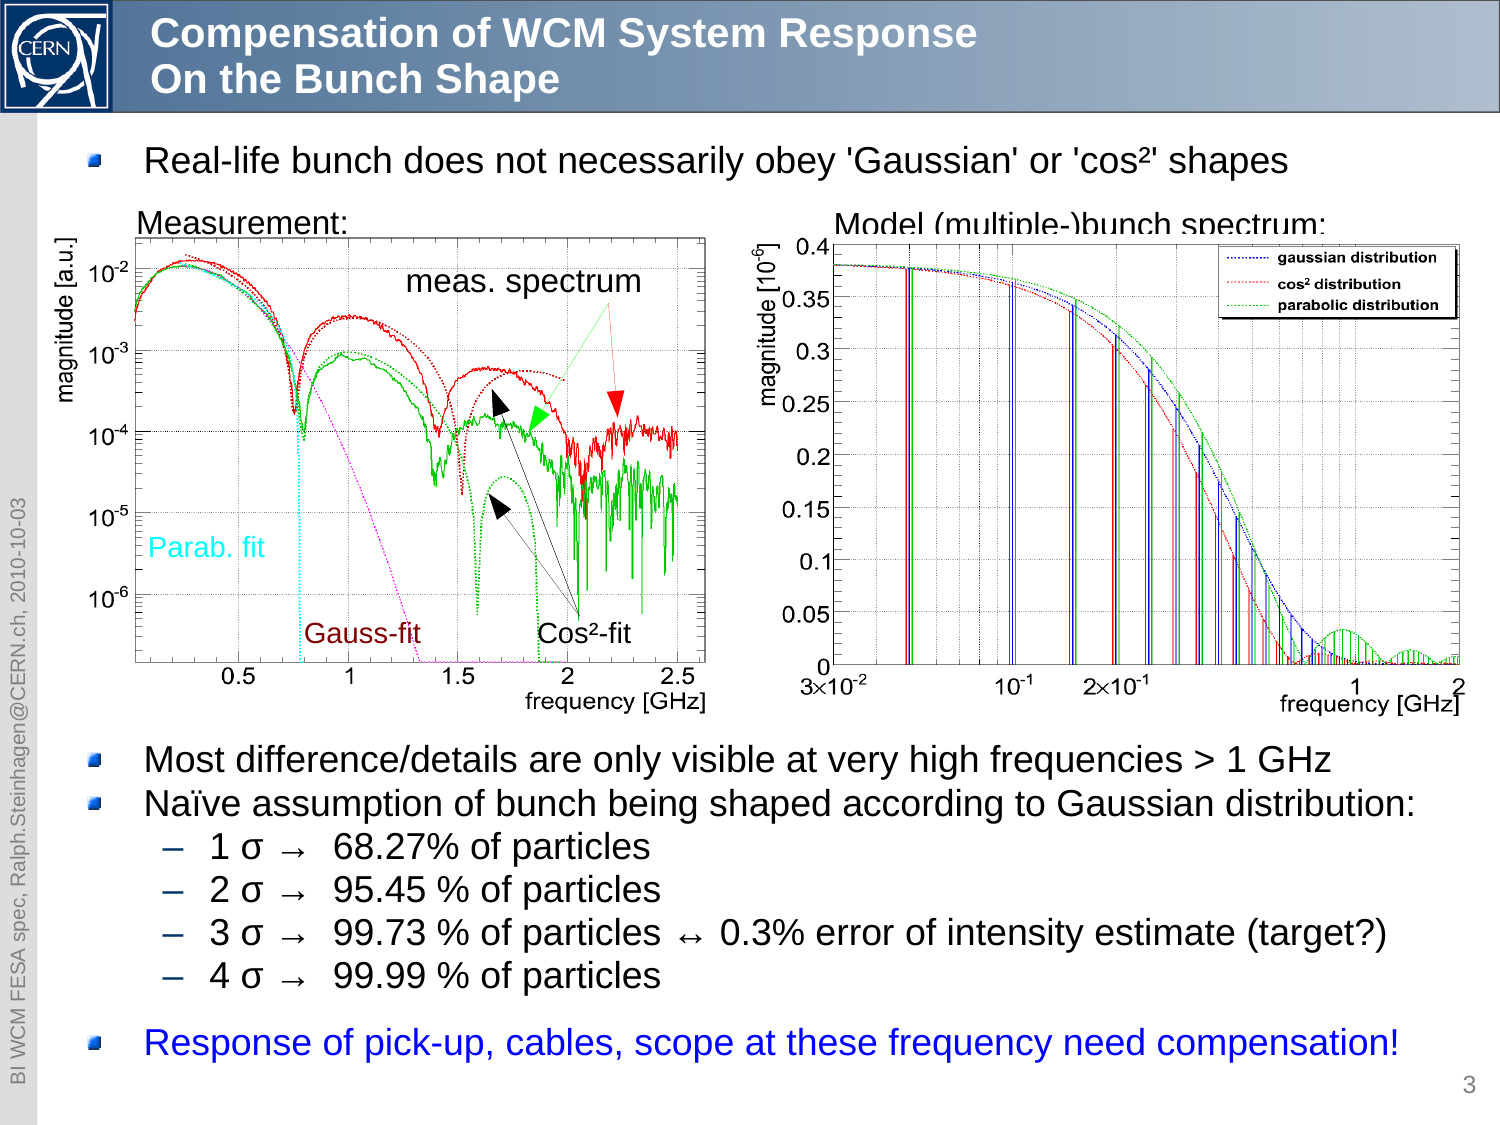

# Compensation of WCM System Response On the Bunch Shape
Real-life bunch does not necessarily obey 'Gaussian' or 'cos²' shapes
Most difference/details are only visible at very high frequencies > 1 GHz
Naïve assumption of bunch being shaped according to Gaussian distribution:
1 σ → 68.27% of particles
2 σ → 95.45 % of particles
3 σ → 99.73 % of particles ↔ 0.3% error of intensity estimate (target?)
4 σ → 99.99 % of particles
Response of pick-up, cables, scope at these frequency need compensation!
Measurement:
Model (multiple-)bunch spectrum:
meas. spectrum
Parab. fit
Gauss-fit
Cos²-fit